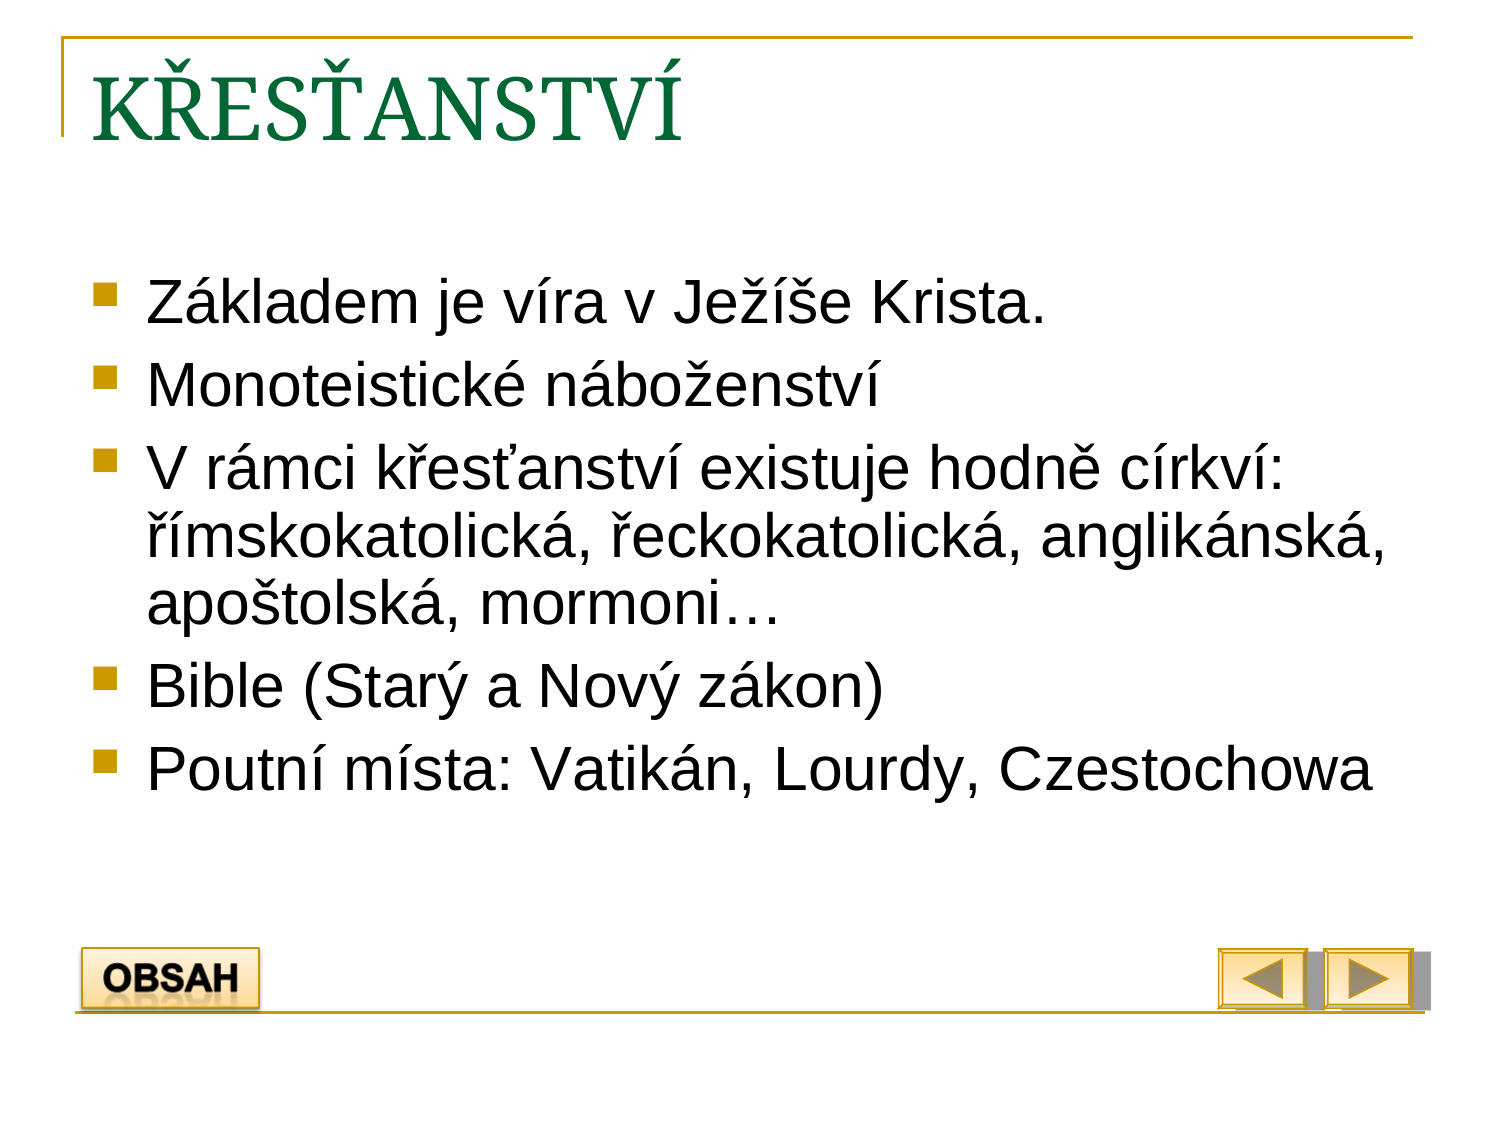

# KŘESŤANSTVÍ
Základem je víra v Ježíše Krista.
Monoteistické náboženství
V rámci křesťanství existuje hodně církví:
římskokatolická, řeckokatolická, anglikánská, apoštolská, mormoni…
Bible (Starý a Nový zákon)
Poutní místa: Vatikán, Lourdy, Czestochowa